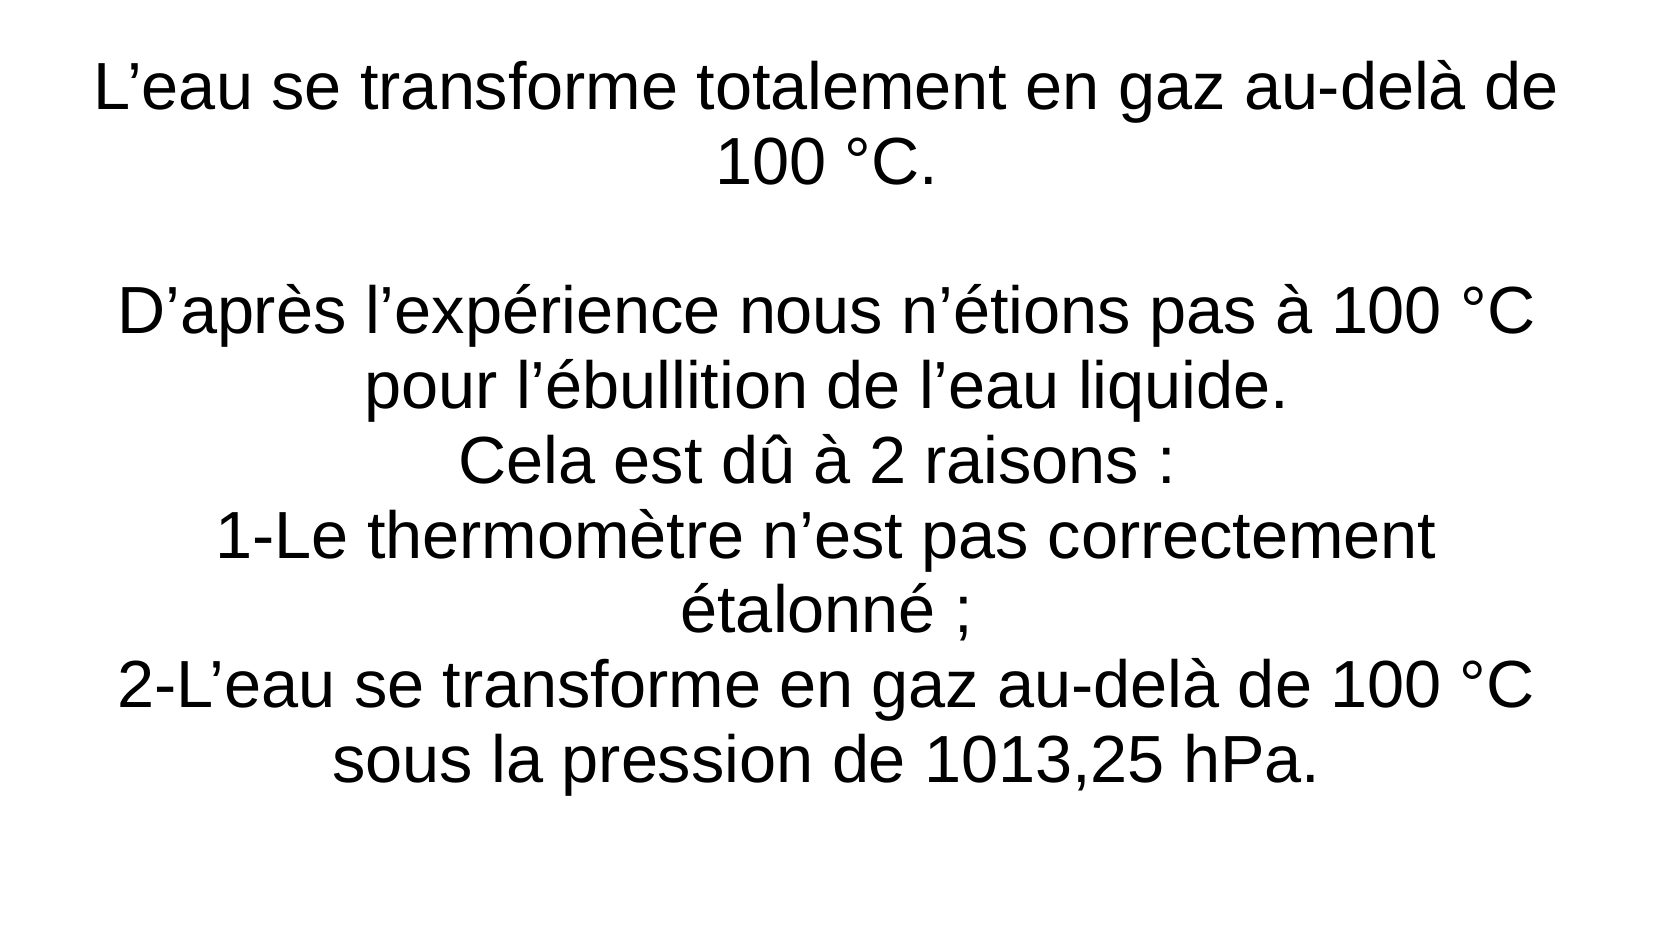

# L’eau se transforme totalement en gaz au-delà de 100 °C.
D’après l’expérience nous n’étions pas à 100 °C pour l’ébullition de l’eau liquide.
Cela est dû à 2 raisons :
1-Le thermomètre n’est pas correctement étalonné ;
2-L’eau se transforme en gaz au-delà de 100 °C sous la pression de 1013,25 hPa.